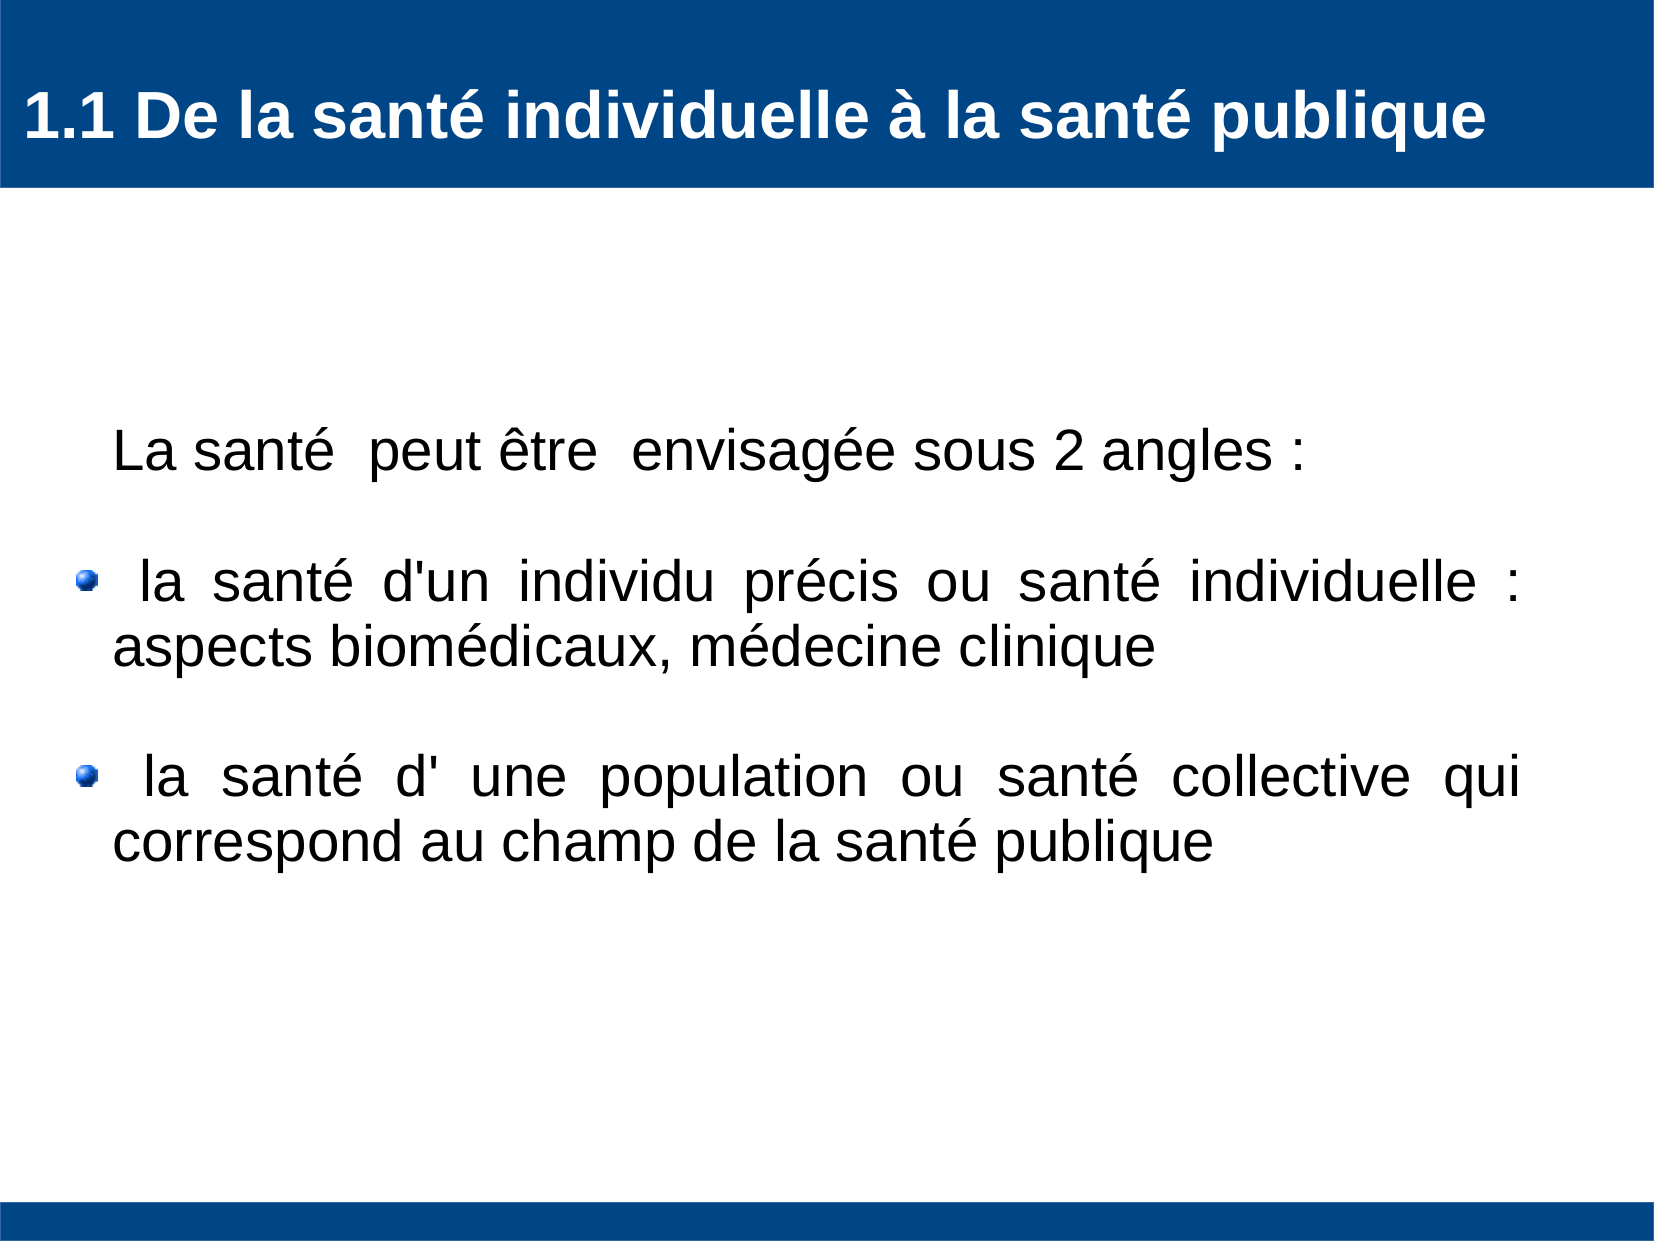

# 1.1 De la santé individuelle à la santé publique
La santé peut être envisagée sous 2 angles :
 la santé d'un individu précis ou santé individuelle : aspects biomédicaux, médecine clinique
 la santé d' une population ou santé collective qui correspond au champ de la santé publique